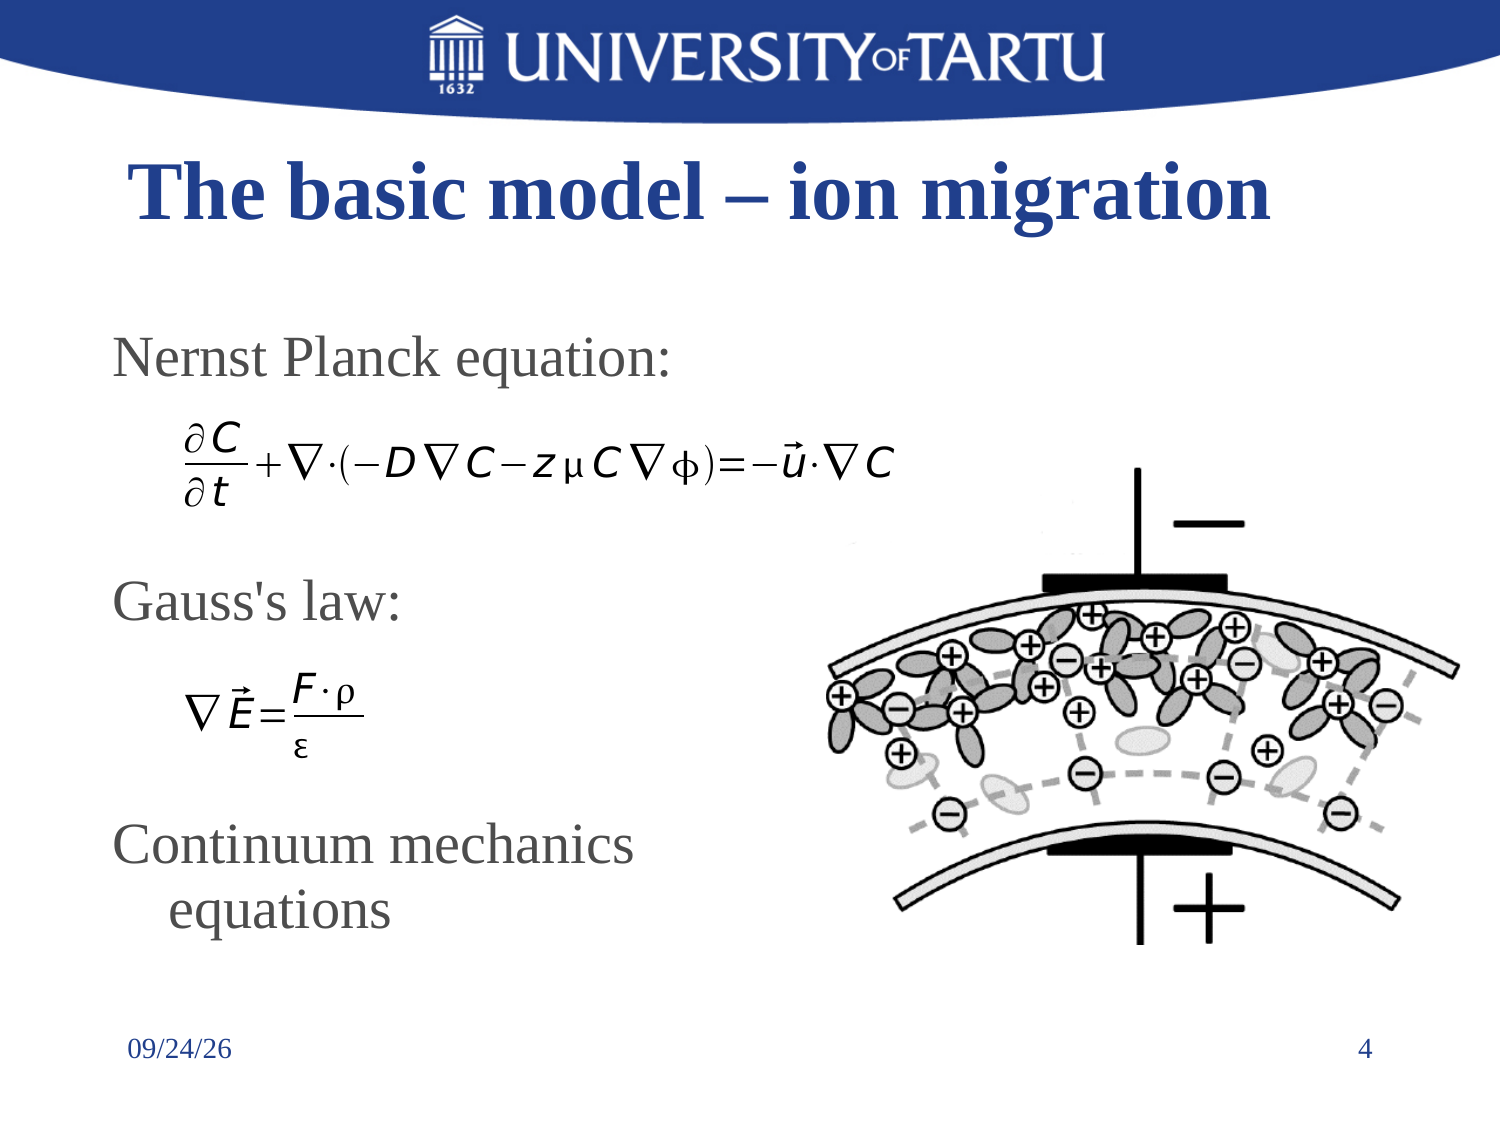

# The basic model – ion migration
Nernst Planck equation:
Gauss's law:
Continuum mechanics
equations
4